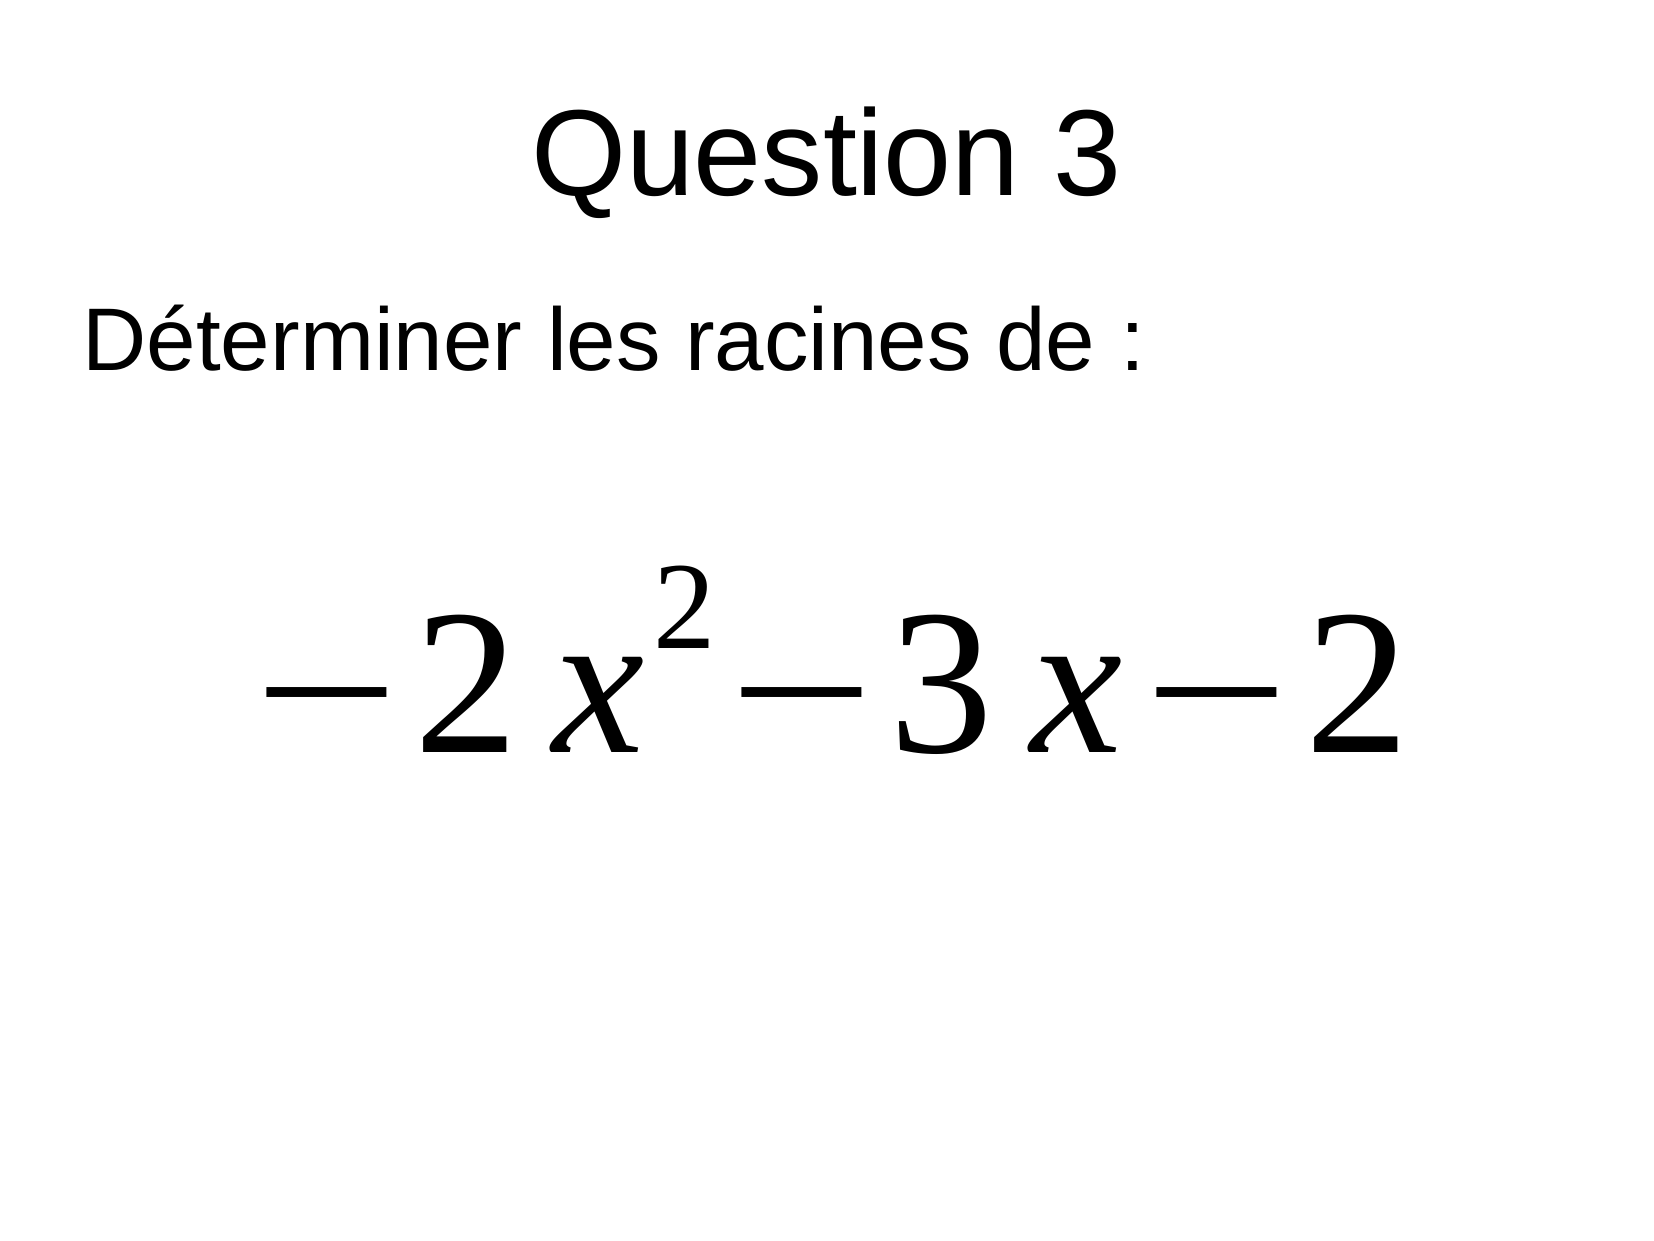

# Question 3
Déterminer les racines de :